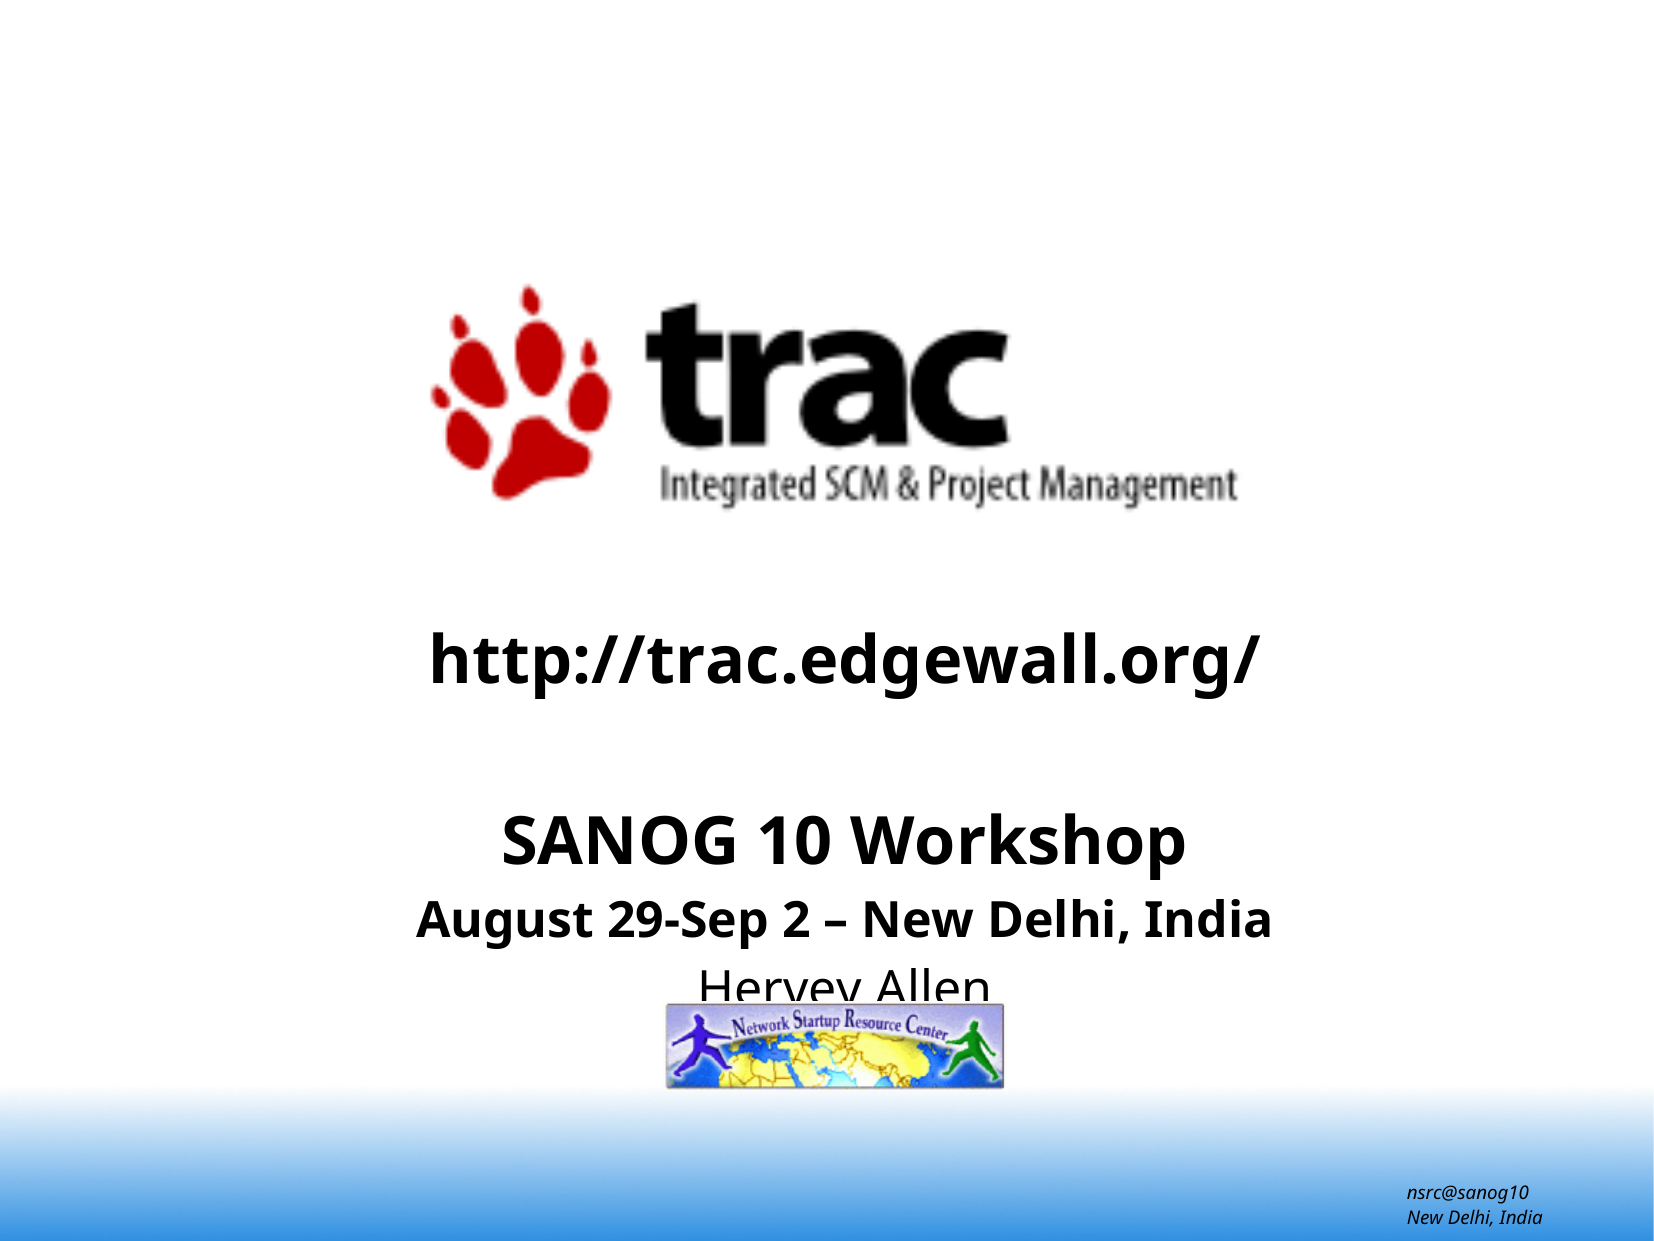

# http://trac.edgewall.org/
SANOG 10 Workshop
August 29-Sep 2 – New Delhi, India
Hervey Allen